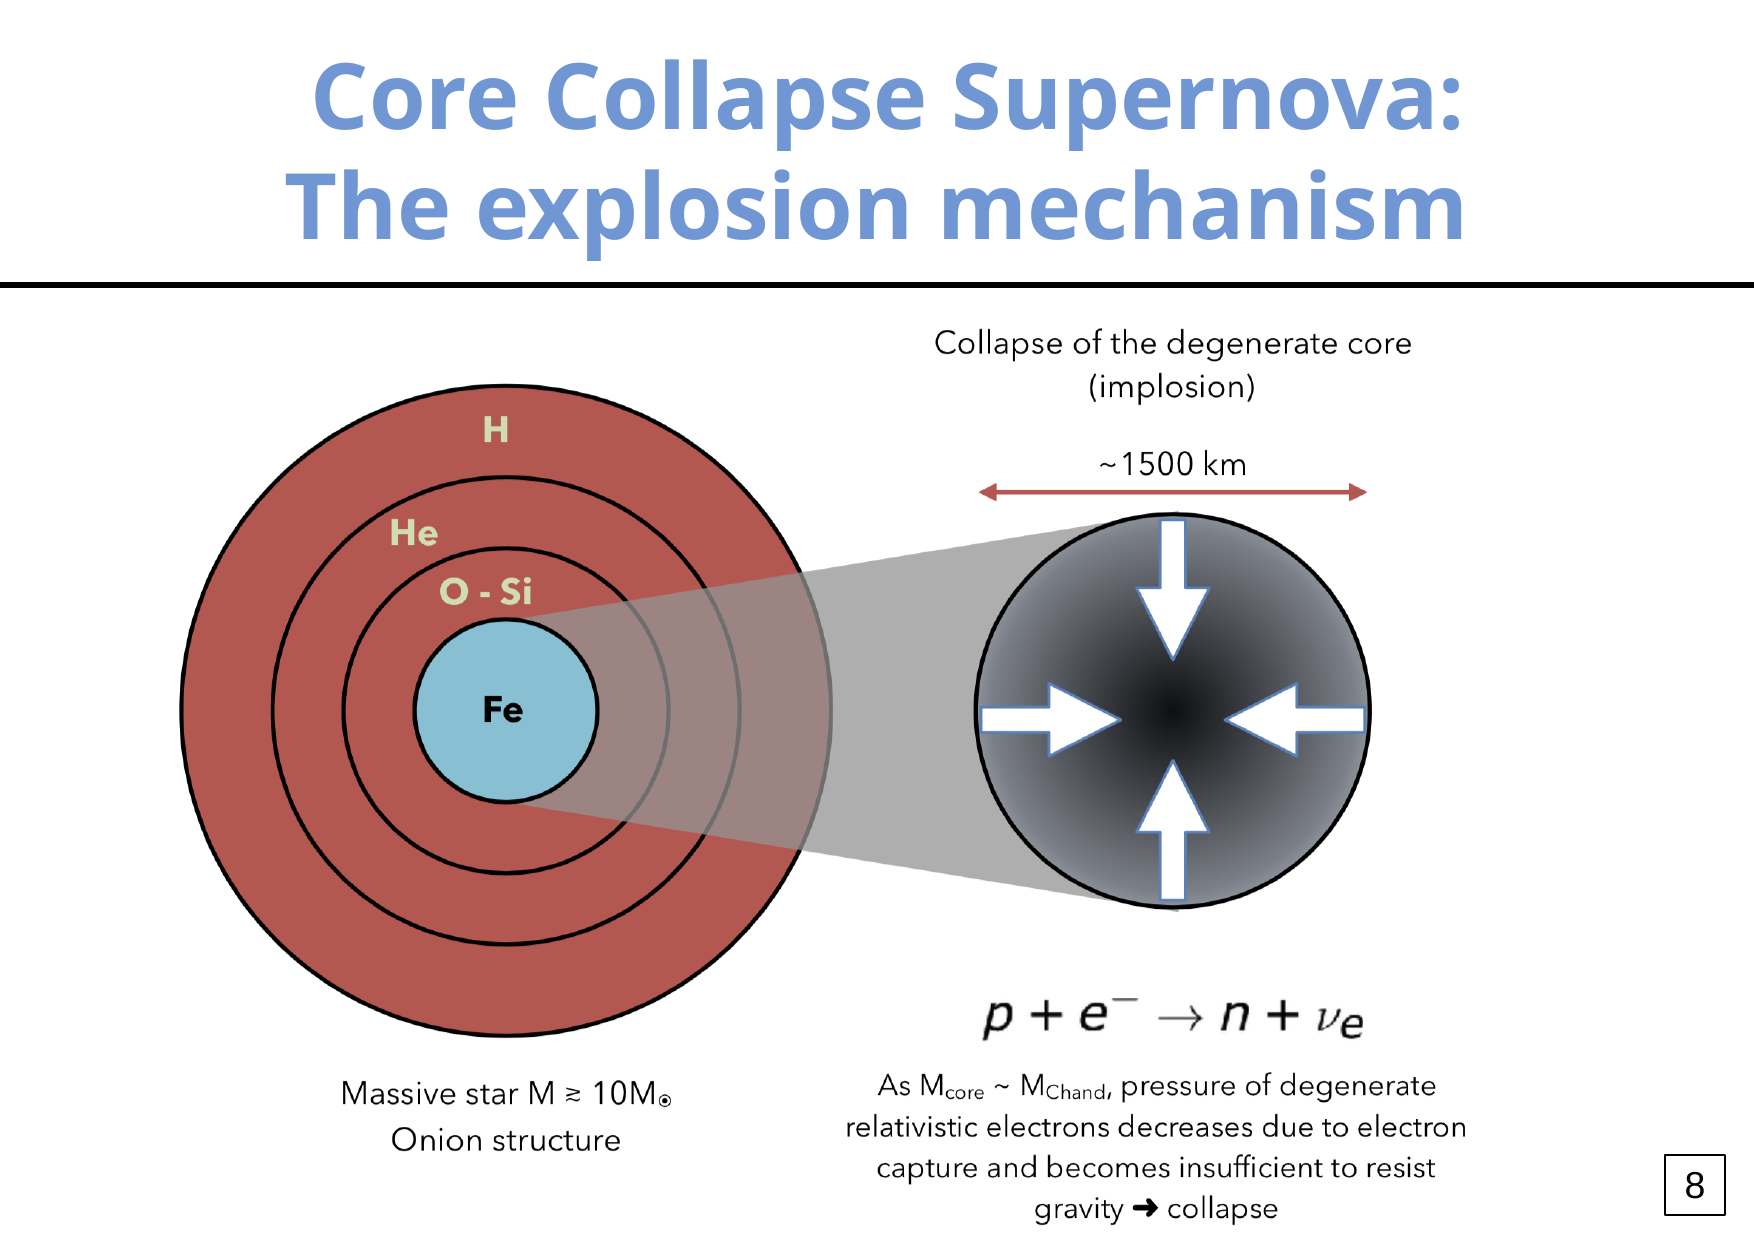

Core Collapse Supernova:
The explosion mechanism
Mecanismo de explosión:
8